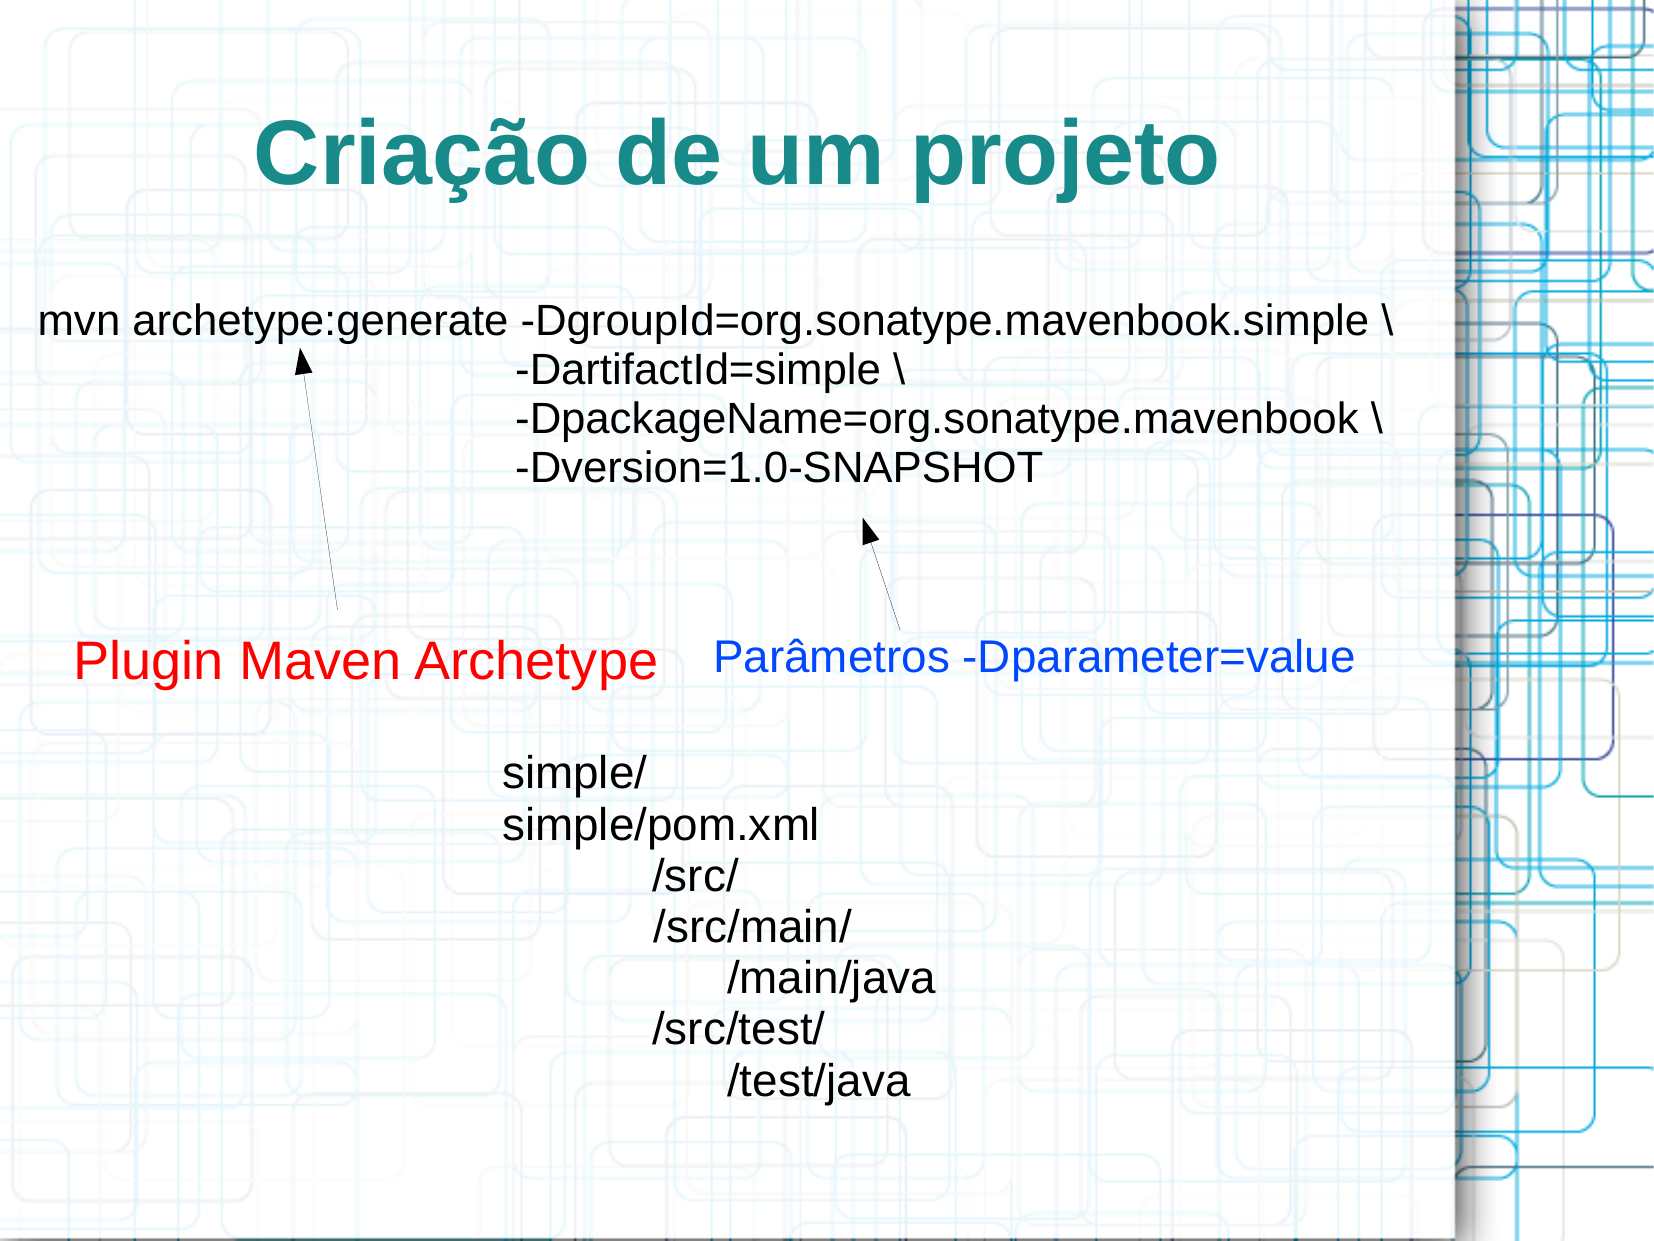

# Criação de um projeto
mvn archetype:generate -DgroupId=org.sonatype.mavenbook.simple \
 -DartifactId=simple \
 -DpackageName=org.sonatype.mavenbook \
 -Dversion=1.0-SNAPSHOT
Plugin Maven Archetype
Parâmetros -Dparameter=value
simple/
simple/pom.xml
 		/src/
	 /src/main/
 		/main/java
 	/src/test/
 		/test/java